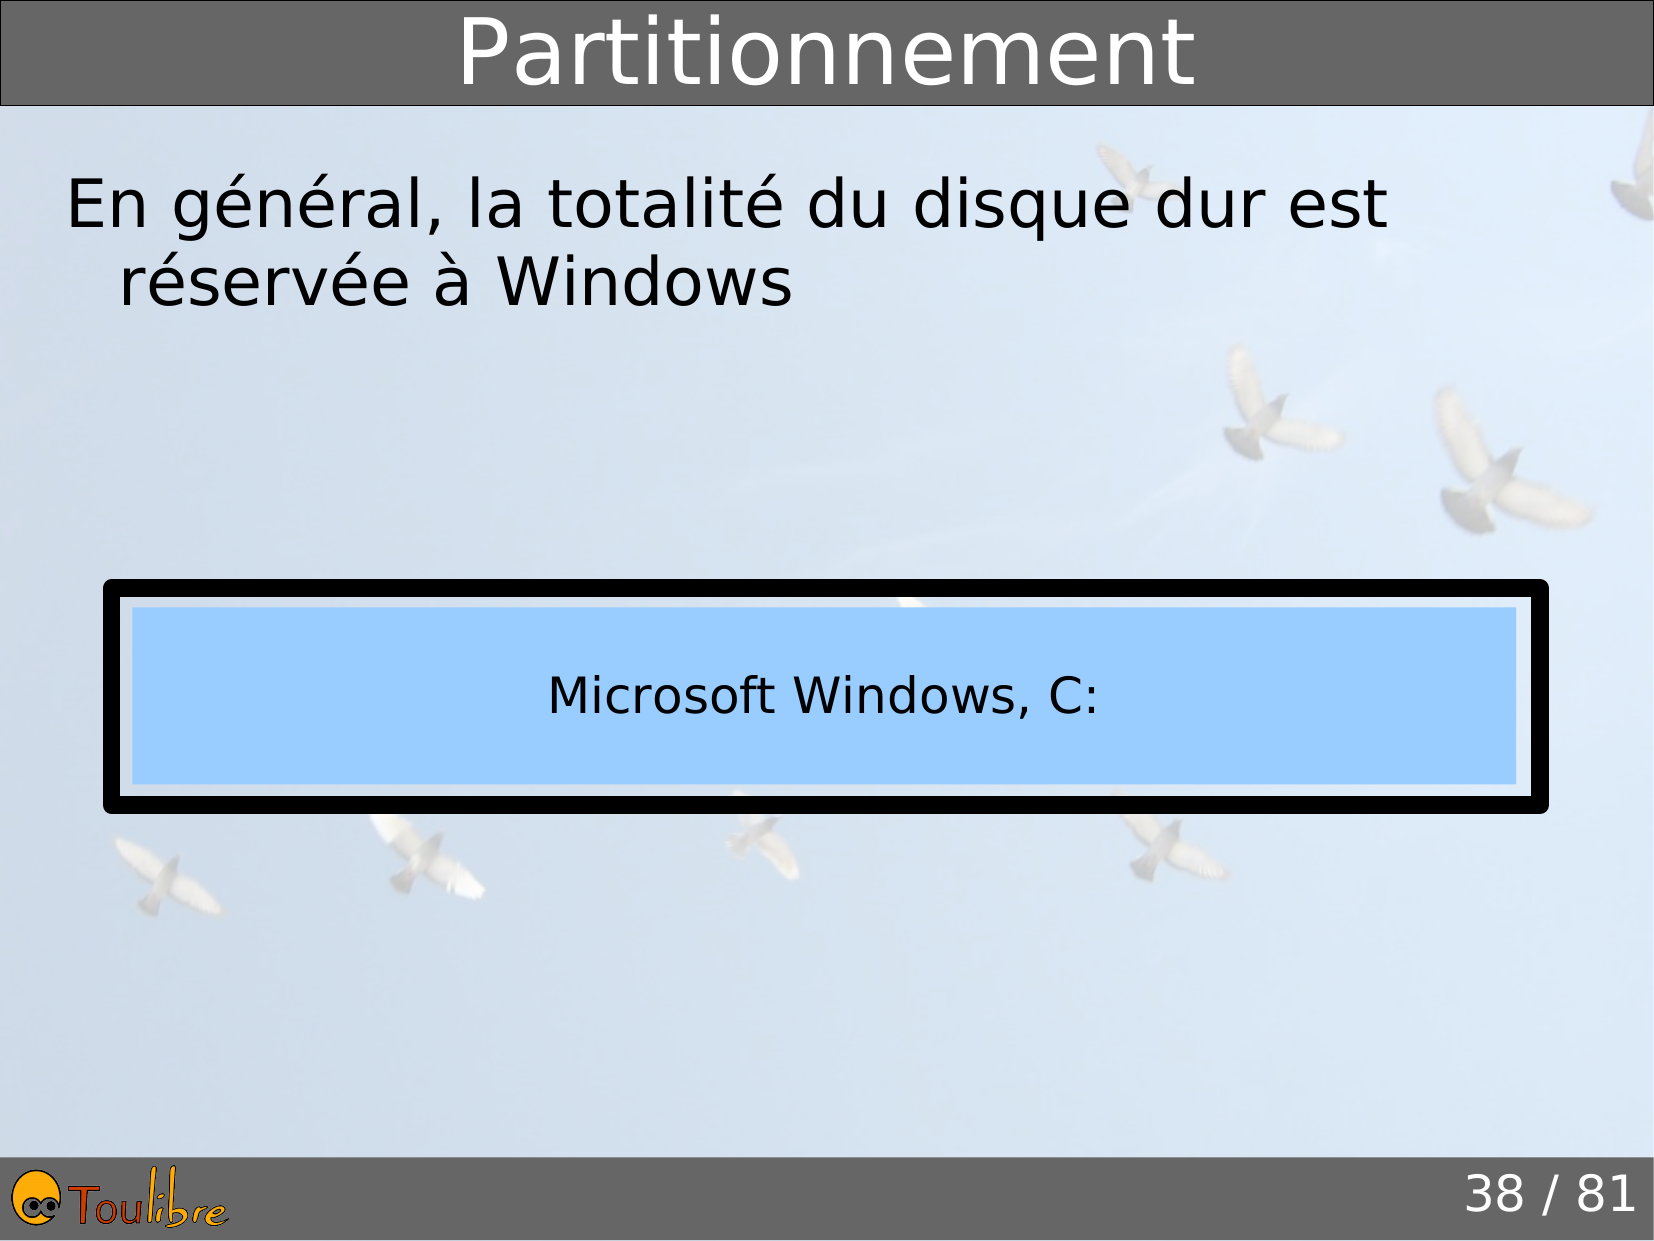

# Partitionnement
En général, la totalité du disque dur est réservée à Windows
Microsoft Windows, C: